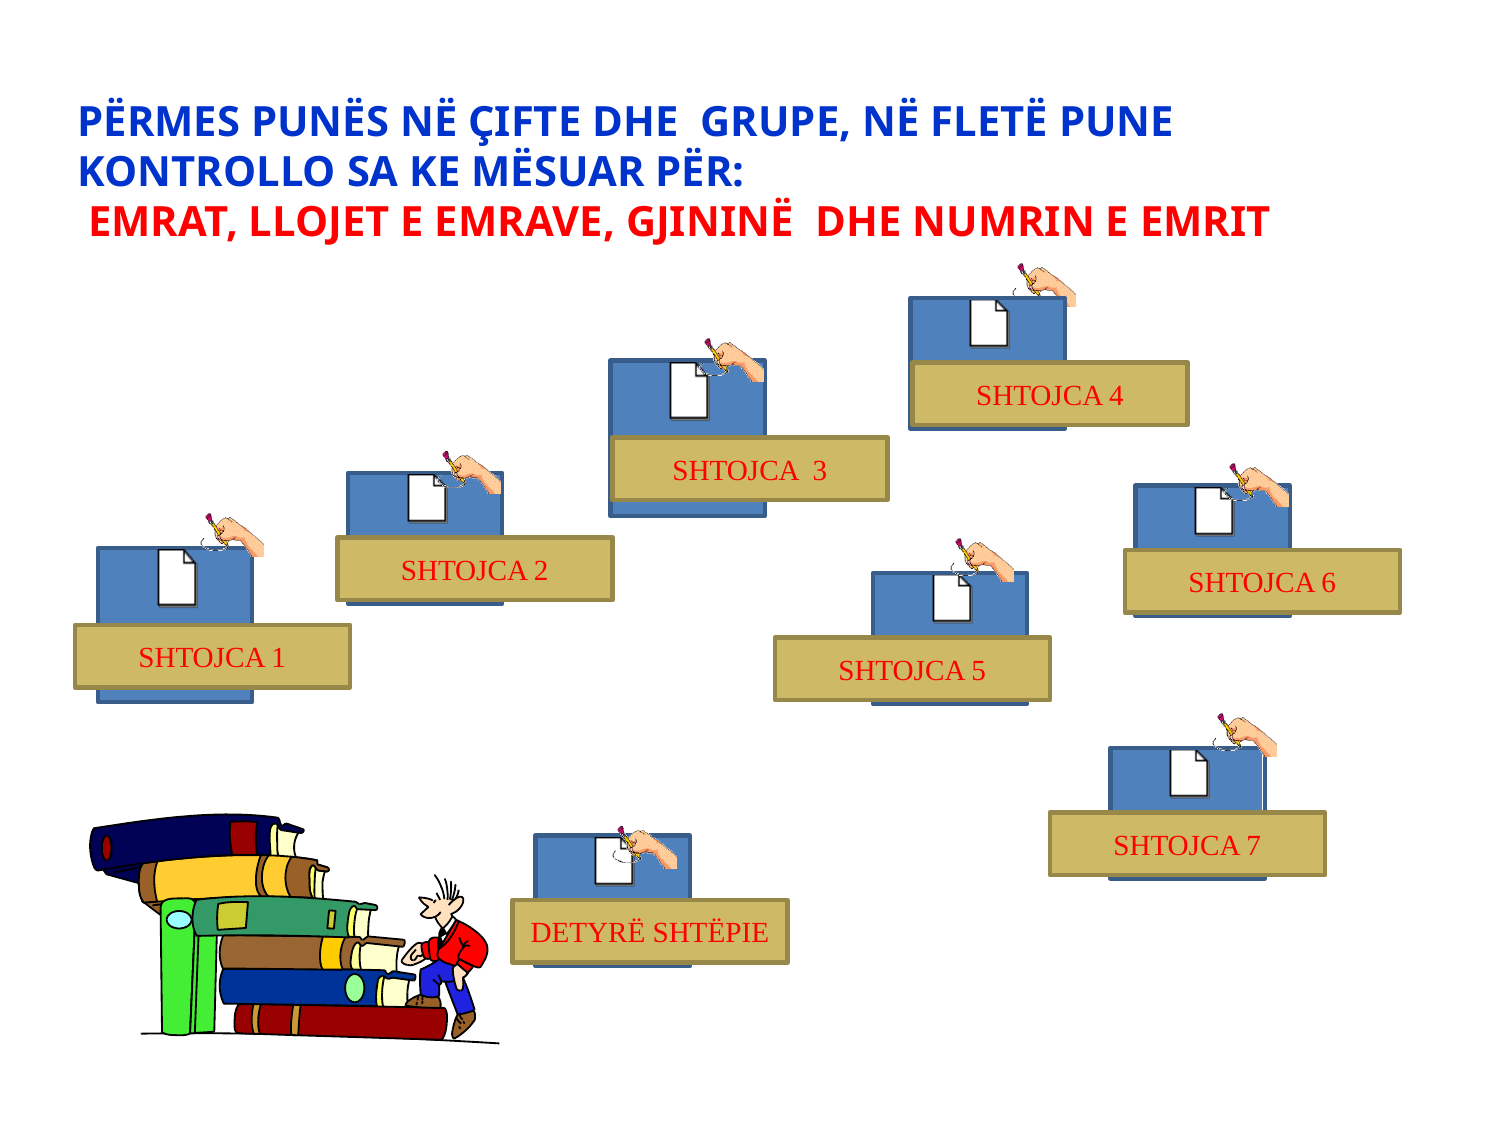

PËRMES PUNËS NË ÇIFTE DHE GRUPE, NË FLETË PUNE
KONTROLLO SA KE MËSUAR PËR:
 EMRAT, LLOJET E EMRAVE, GJININË DHE NUMRIN E EMRIT
SHTOJCA 4
SHTOJCA 3
SHTOJCA 2
SHTOJCA 6
SHTOJCA 1
SHTOJCA 5
SHTOJCA 7
DETYRË SHTËPIE